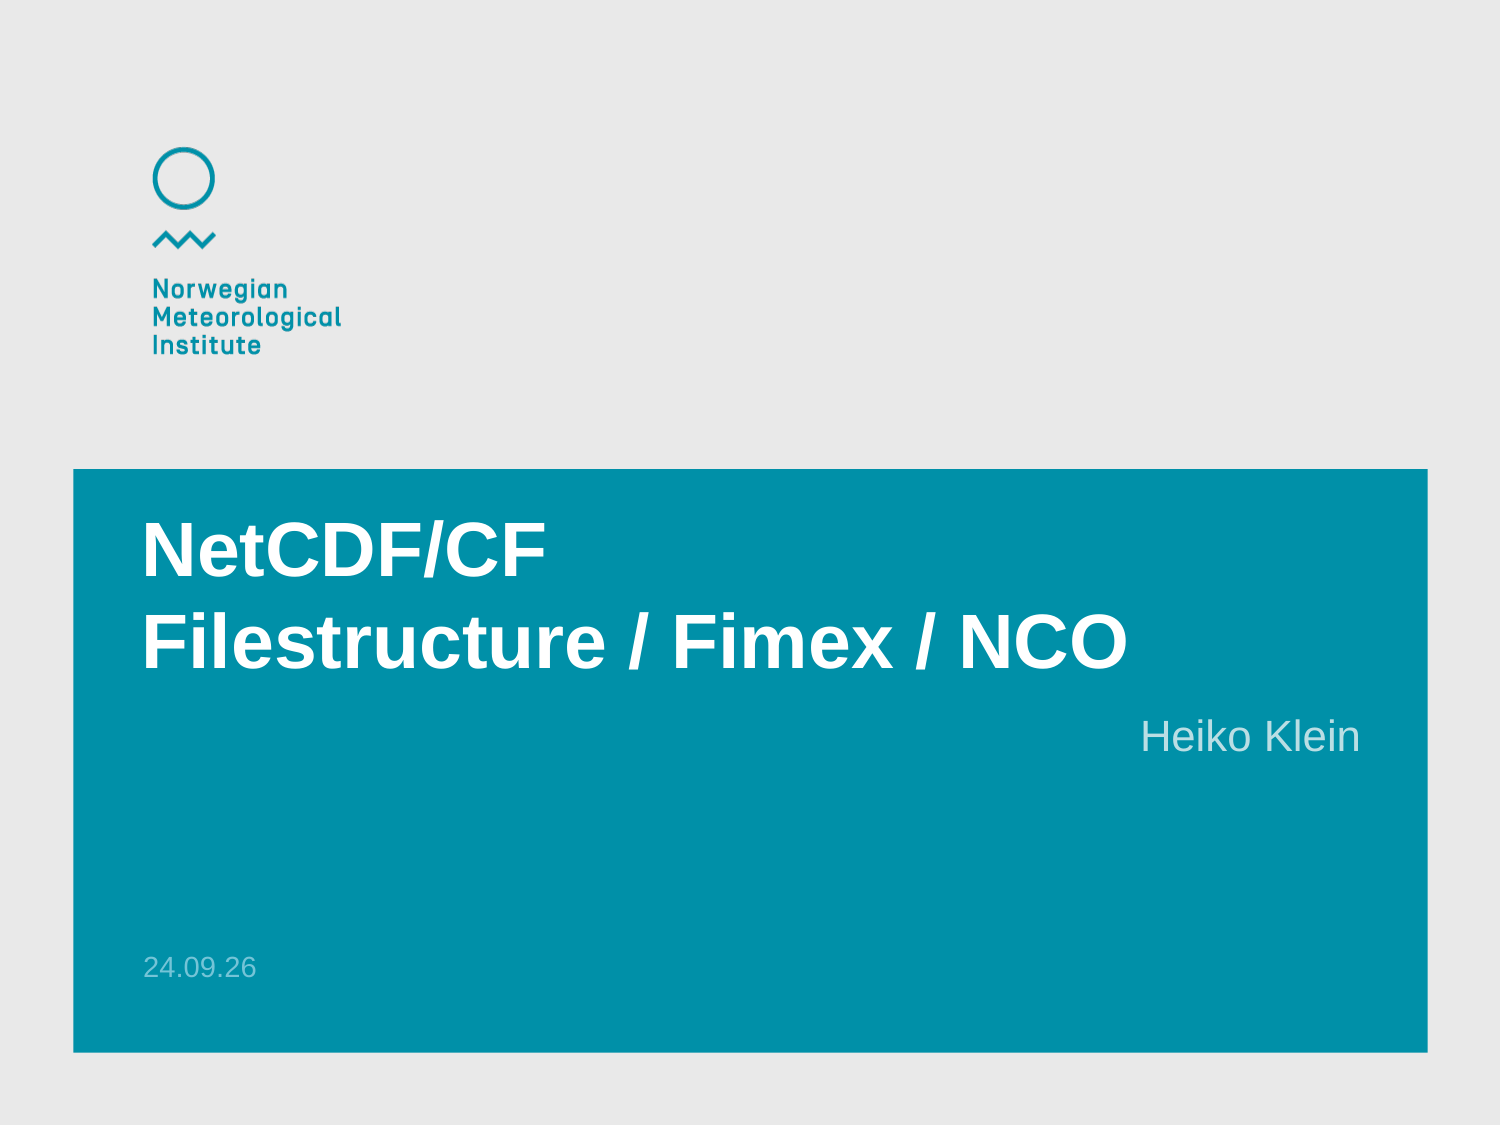

# NetCDF/CF Filestructure / Fimex / NCO
Heiko Klein